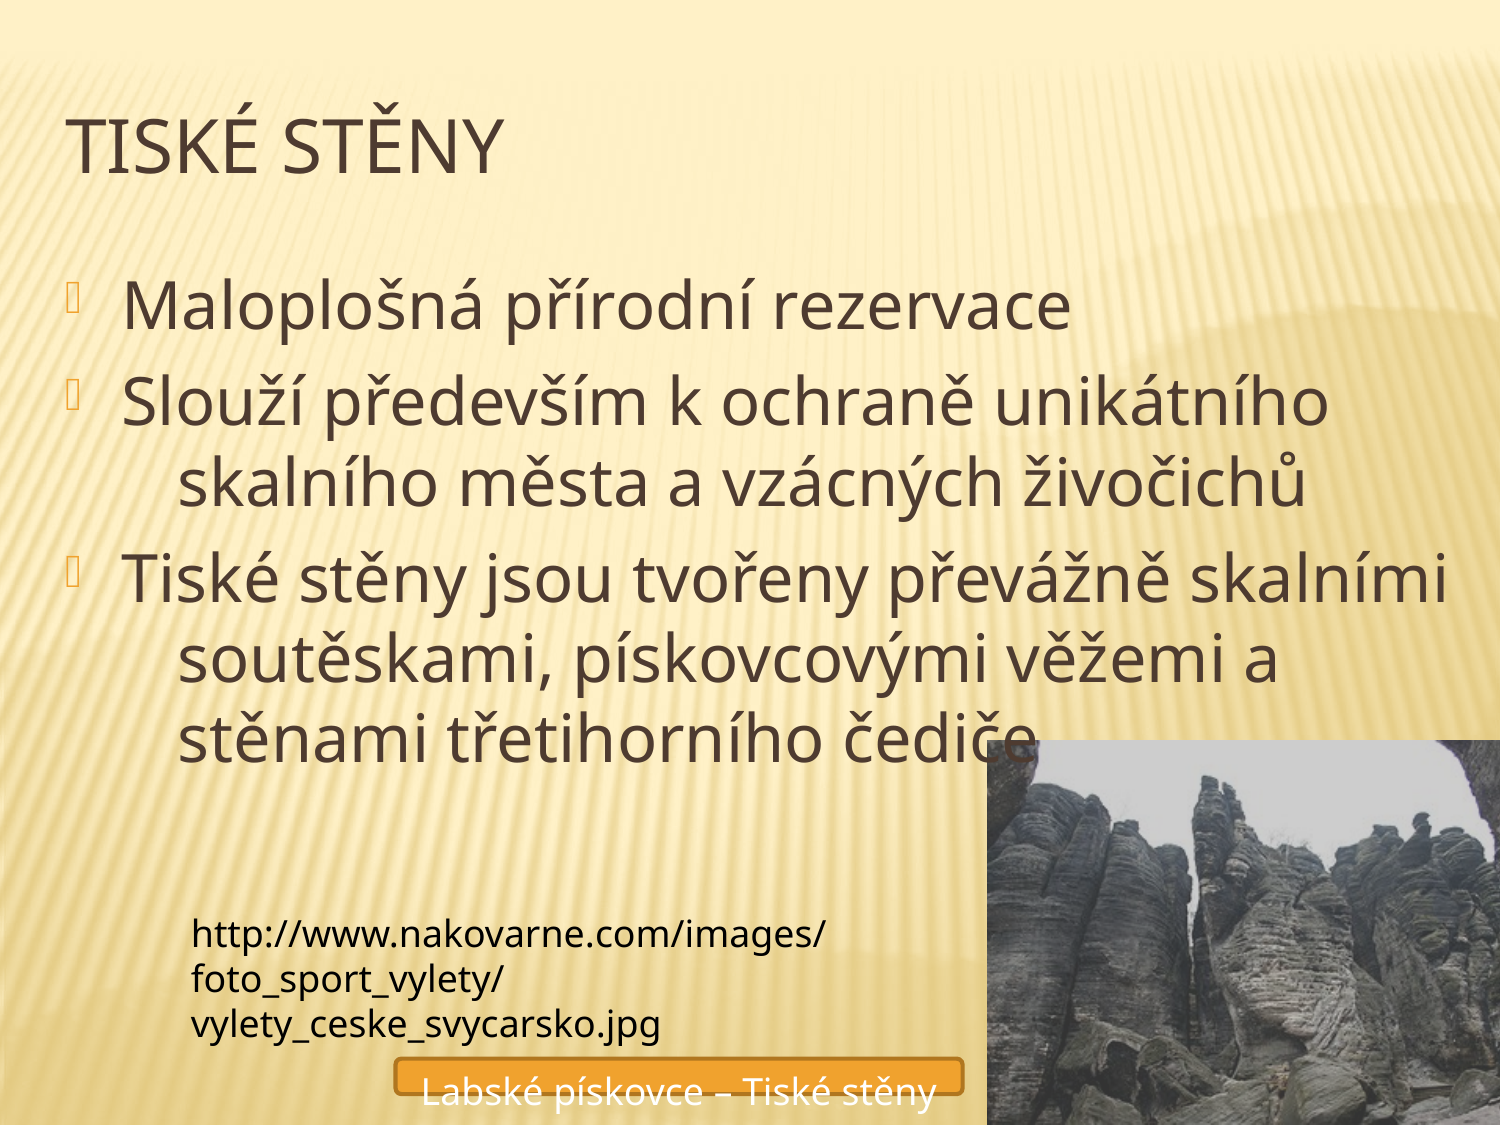

# Tiské stěny
Maloplošná přírodní rezervace
Slouží především k ochraně unikátního skalního města a vzácných živočichů
Tiské stěny jsou tvořeny převážně skalními soutěskami, pískovcovými věžemi a stěnami třetihorního čediče
http://www.nakovarne.com/images/foto_sport_vylety/vylety_ceske_svycarsko.jpg
Labské pískovce – Tiské stěny